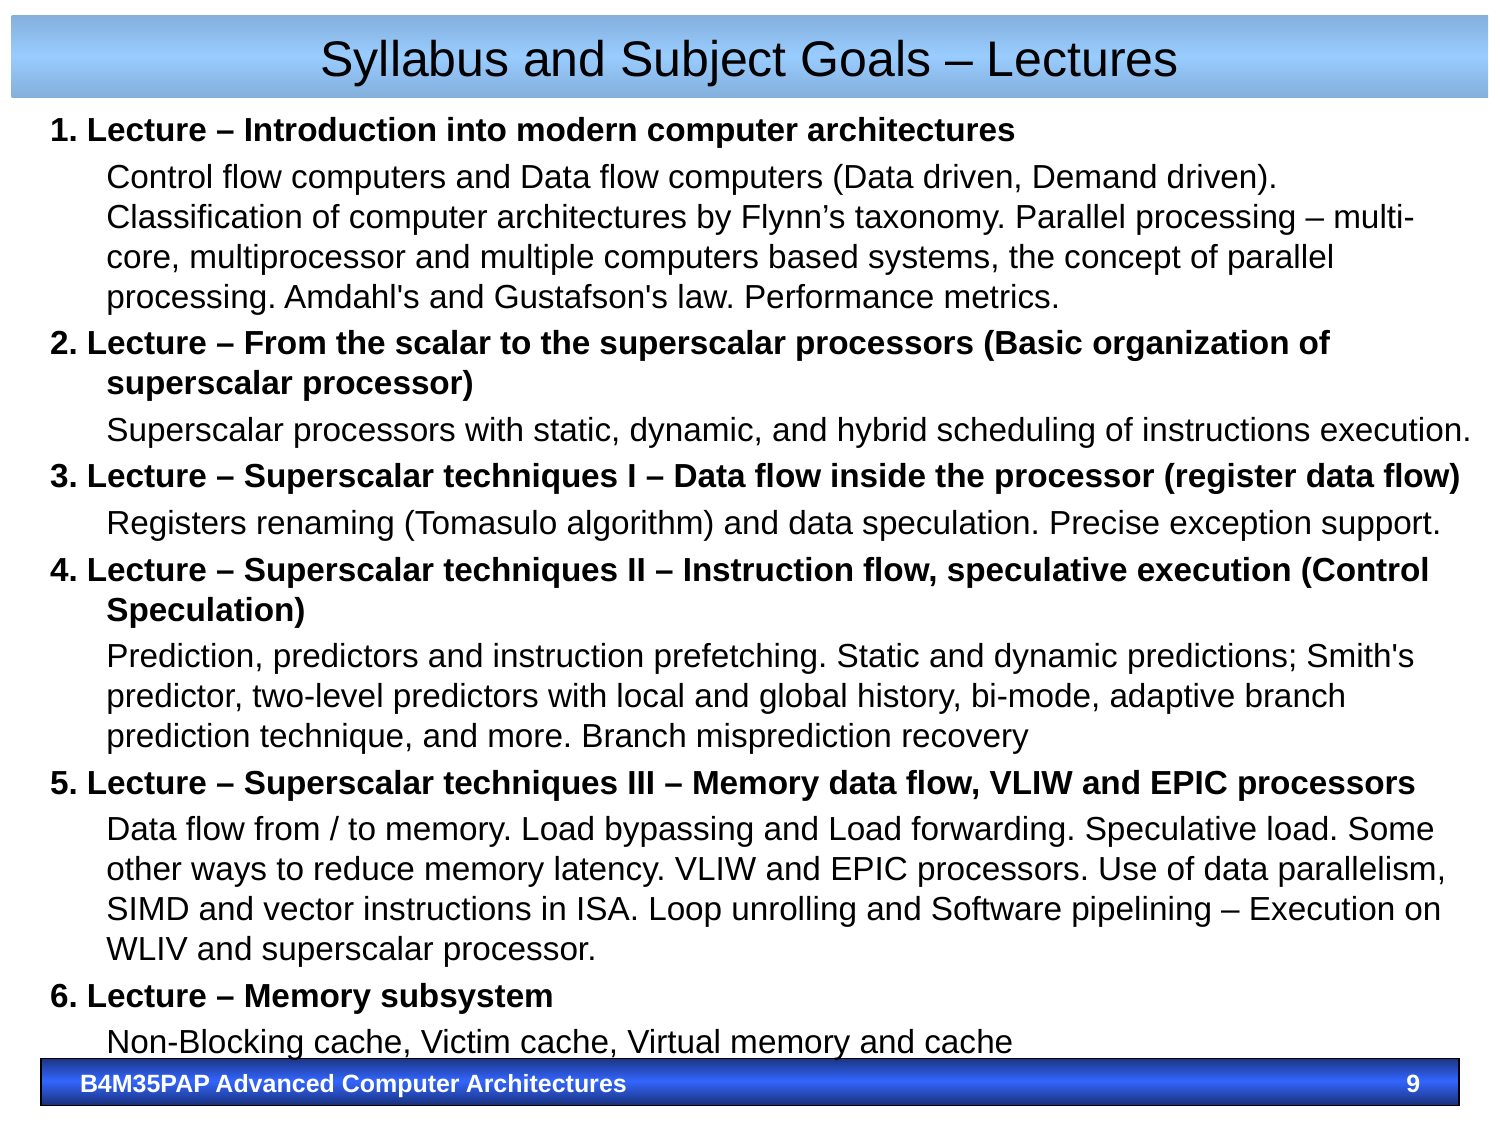

# Syllabus and Subject Goals – Lectures
1. Lecture – Introduction into modern computer architectures
	Control flow computers and Data flow computers (Data driven, Demand driven). Classification of computer architectures by Flynn’s taxonomy. Parallel processing – multi-core, multiprocessor and multiple computers based systems, the concept of parallel processing. Amdahl's and Gustafson's law. Performance metrics.
2. Lecture – From the scalar to the superscalar processors (Basic organization of superscalar processor)
	Superscalar processors with static, dynamic, and hybrid scheduling of instructions execution.
3. Lecture – Superscalar techniques I – Data flow inside the processor (register data flow)
	Registers renaming (Tomasulo algorithm) and data speculation. Precise exception support.
4. Lecture – Superscalar techniques II – Instruction flow, speculative execution (Control Speculation)
	Prediction, predictors and instruction prefetching. Static and dynamic predictions; Smith's predictor, two-level predictors with local and global history, bi-mode, adaptive branch prediction technique, and more. Branch misprediction recovery
5. Lecture – Superscalar techniques III – Memory data flow, VLIW and EPIC processors
	Data flow from / to memory. Load bypassing and Load forwarding. Speculative load. Some other ways to reduce memory latency. VLIW and EPIC processors. Use of data parallelism, SIMD and vector instructions in ISA. Loop unrolling and Software pipelining – Execution on WLIV and superscalar processor.
6. Lecture – Memory subsystem
	Non-Blocking cache, Victim cache, Virtual memory and cache